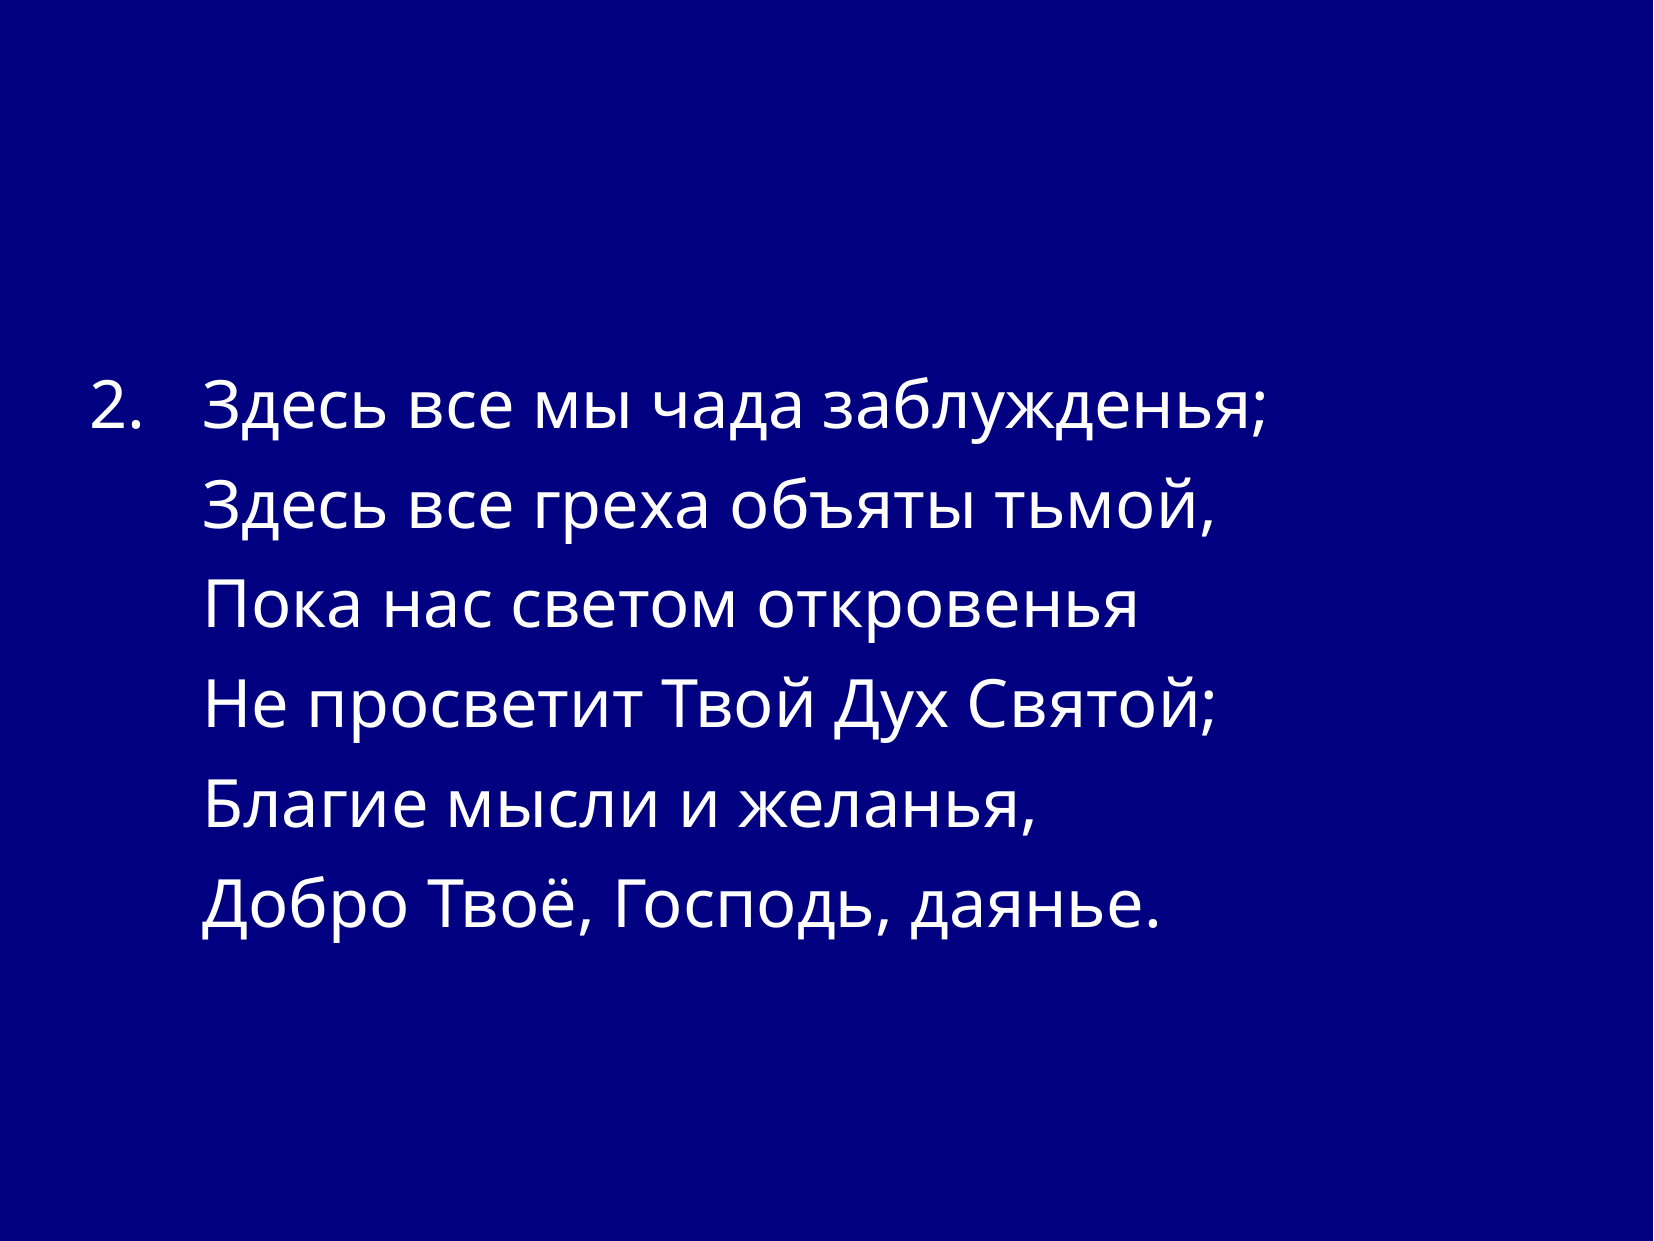

2.	Здесь все мы чада заблужденья;
	Здесь все греха объяты тьмой,
	Пока нас светом откровенья
	Не просветит Твой Дух Святой;
	Благие мысли и желанья,
	Добро Твоё, Господь, даянье.